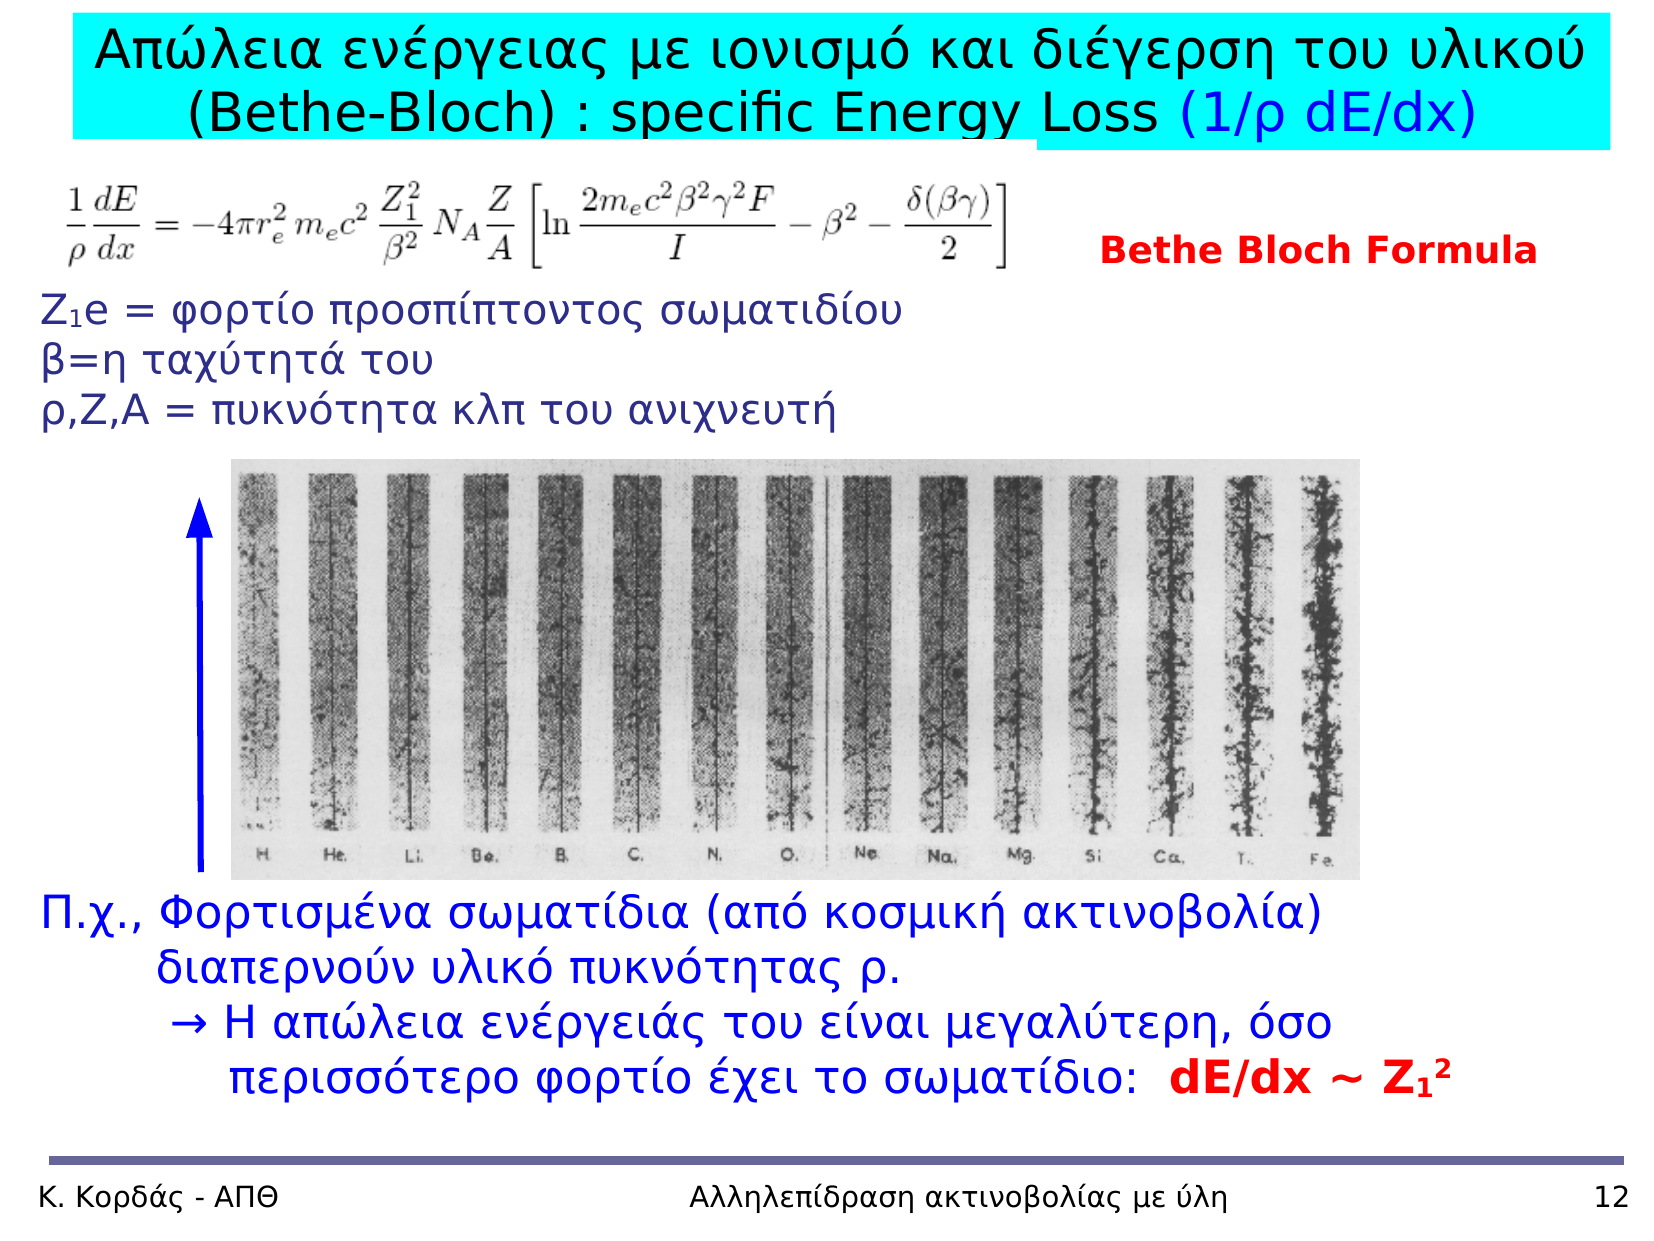

# Απώλεια ενέργειας με ιονισμό και διέγερση του υλικού (Bethe-Bloch) : specific Energy Loss (1/ρ dE/dx)
Bethe Bloch Formula
Z1e = φορτίο προσπίπτοντος σωματιδίου
β=η ταχύτητά του
ρ,Ζ,Α = πυκνότητα κλπ του ανιχνευτή
Π.χ., Φορτισμένα σωματίδια (από κοσμική ακτινοβολία)
 διαπερνούν υλικό πυκνότητας ρ.
 → Η απώλεια ενέργειάς του είναι μεγαλύτερη, όσο
 περισσότερο φορτίο έχει το σωματίδιο: dE/dx ~ Z12
Κ. Κορδάς - ΑΠΘ
Αλληλεπίδραση ακτινοβολίας με ύλη
12